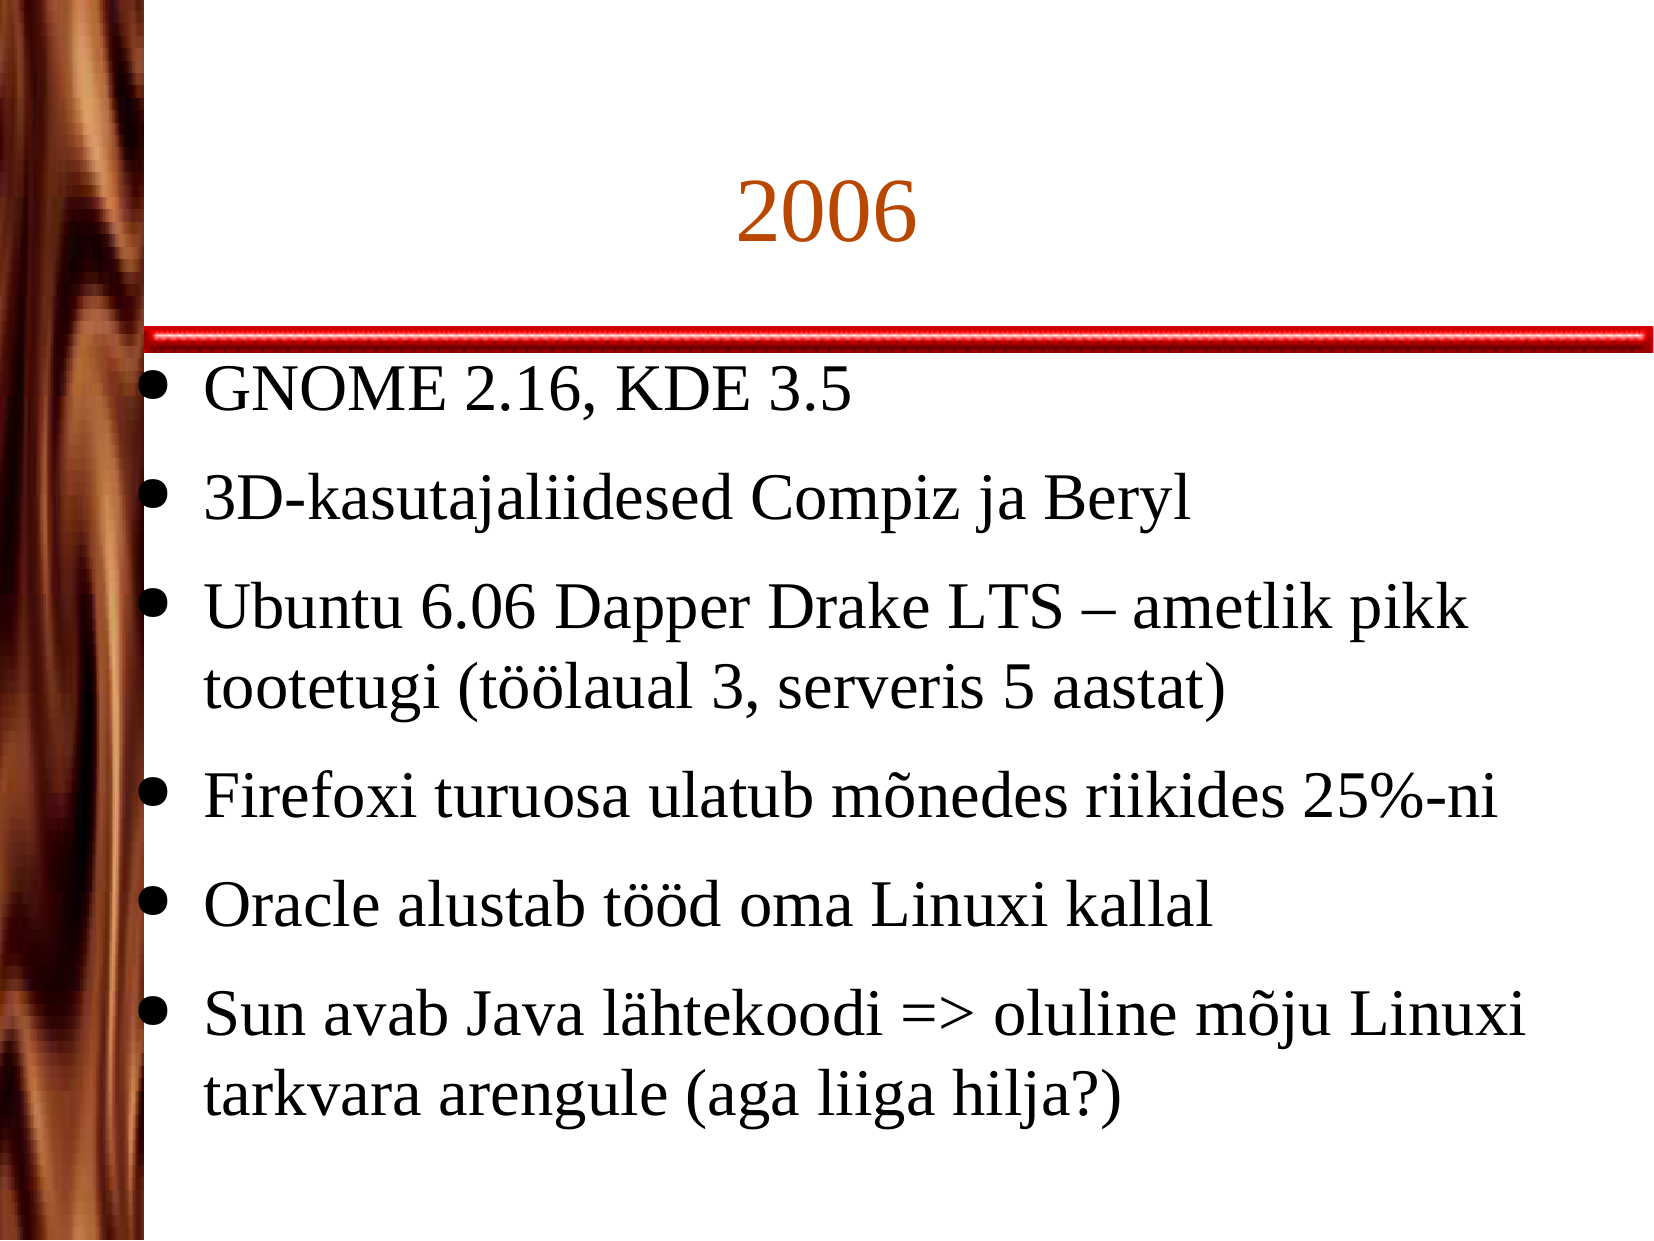

# 2006
GNOME 2.16, KDE 3.5
3D-kasutajaliidesed Compiz ja Beryl
Ubuntu 6.06 Dapper Drake LTS – ametlik pikk tootetugi (töölaual 3, serveris 5 aastat)
Firefoxi turuosa ulatub mõnedes riikides 25%-ni
Oracle alustab tööd oma Linuxi kallal
Sun avab Java lähtekoodi => oluline mõju Linuxi tarkvara arengule (aga liiga hilja?)